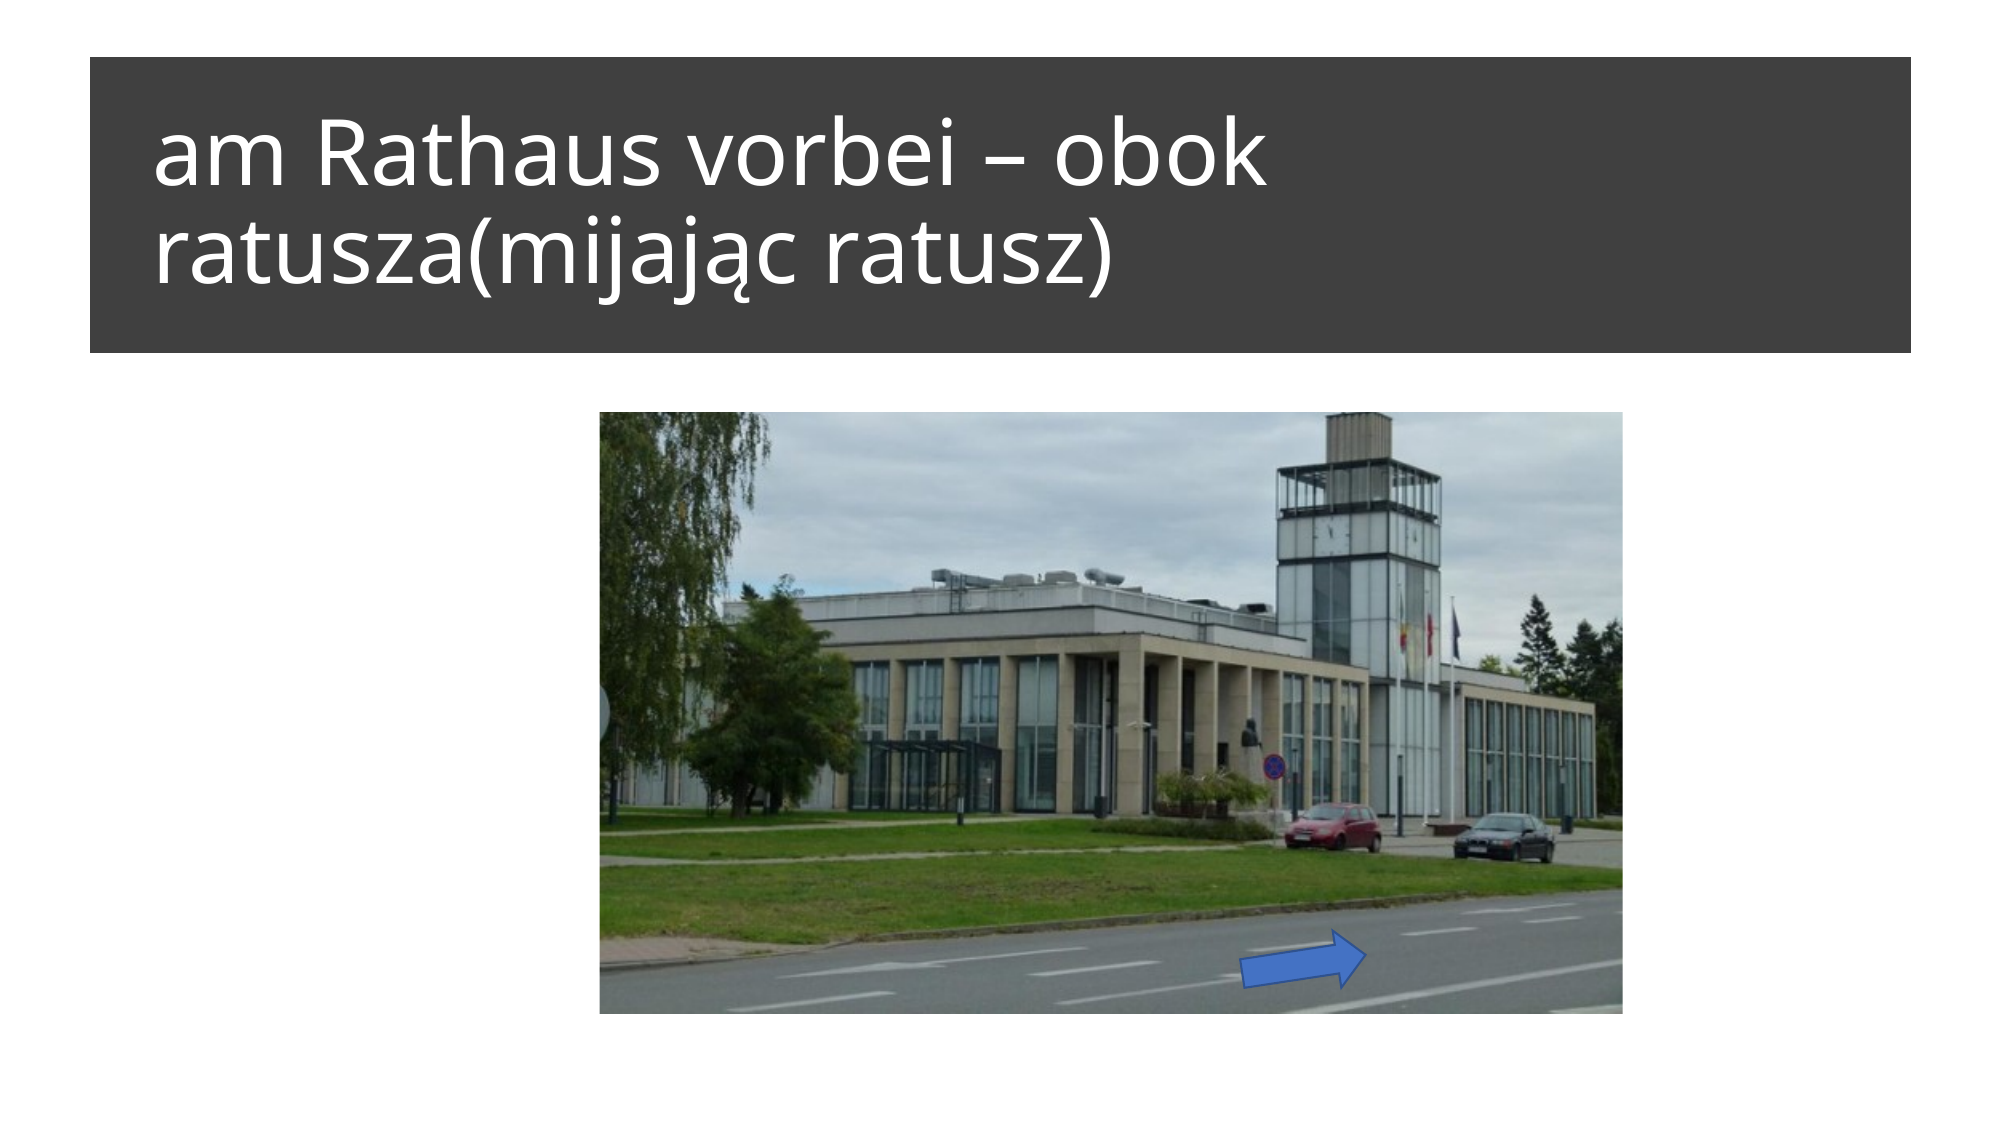

# am Rathaus vorbei – obok ratusza(mijając ratusz)